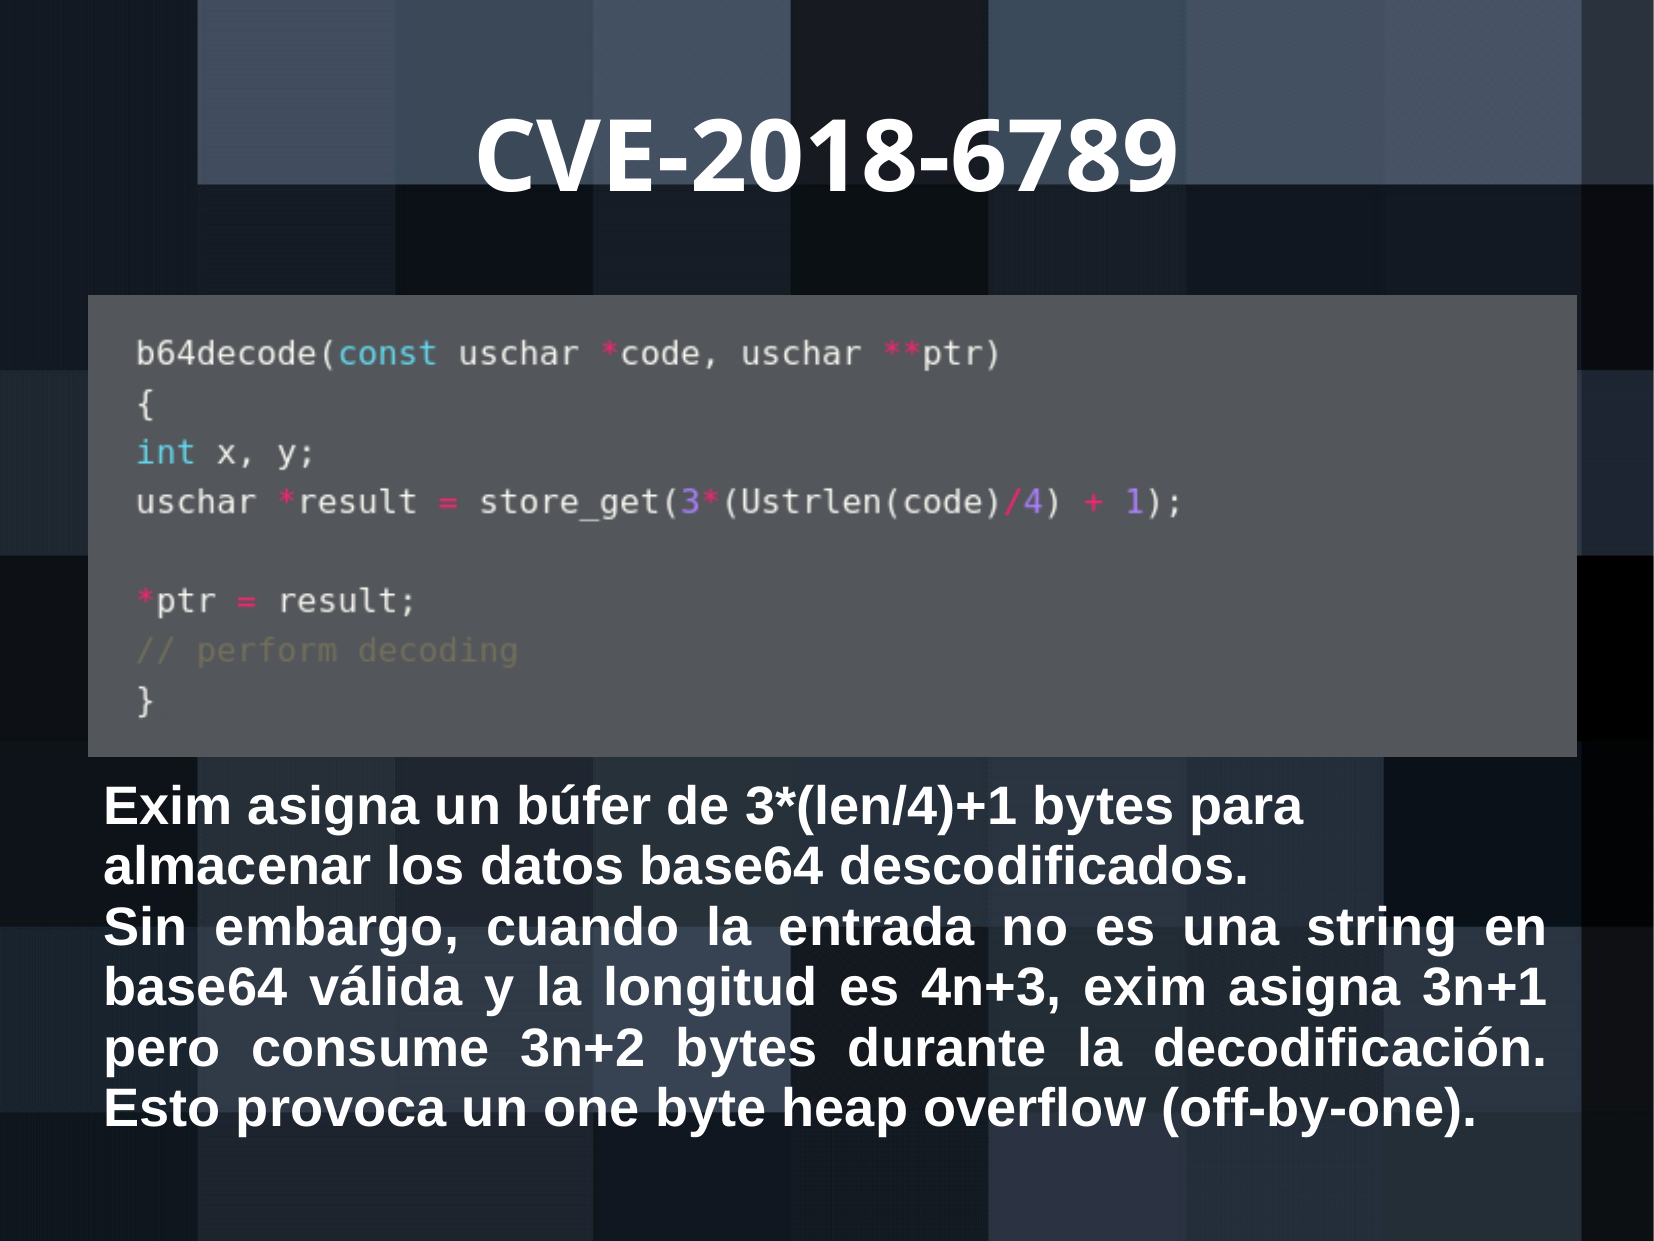

# CVE-2018-6789
Exim asigna un búfer de 3*(len/4)+1 bytes para
almacenar los datos base64 descodificados.
Sin embargo, cuando la entrada no es una string en base64 válida y la longitud es 4n+3, exim asigna 3n+1 pero consume 3n+2 bytes durante la decodificación. Esto provoca un one byte heap overflow (off-by-one).